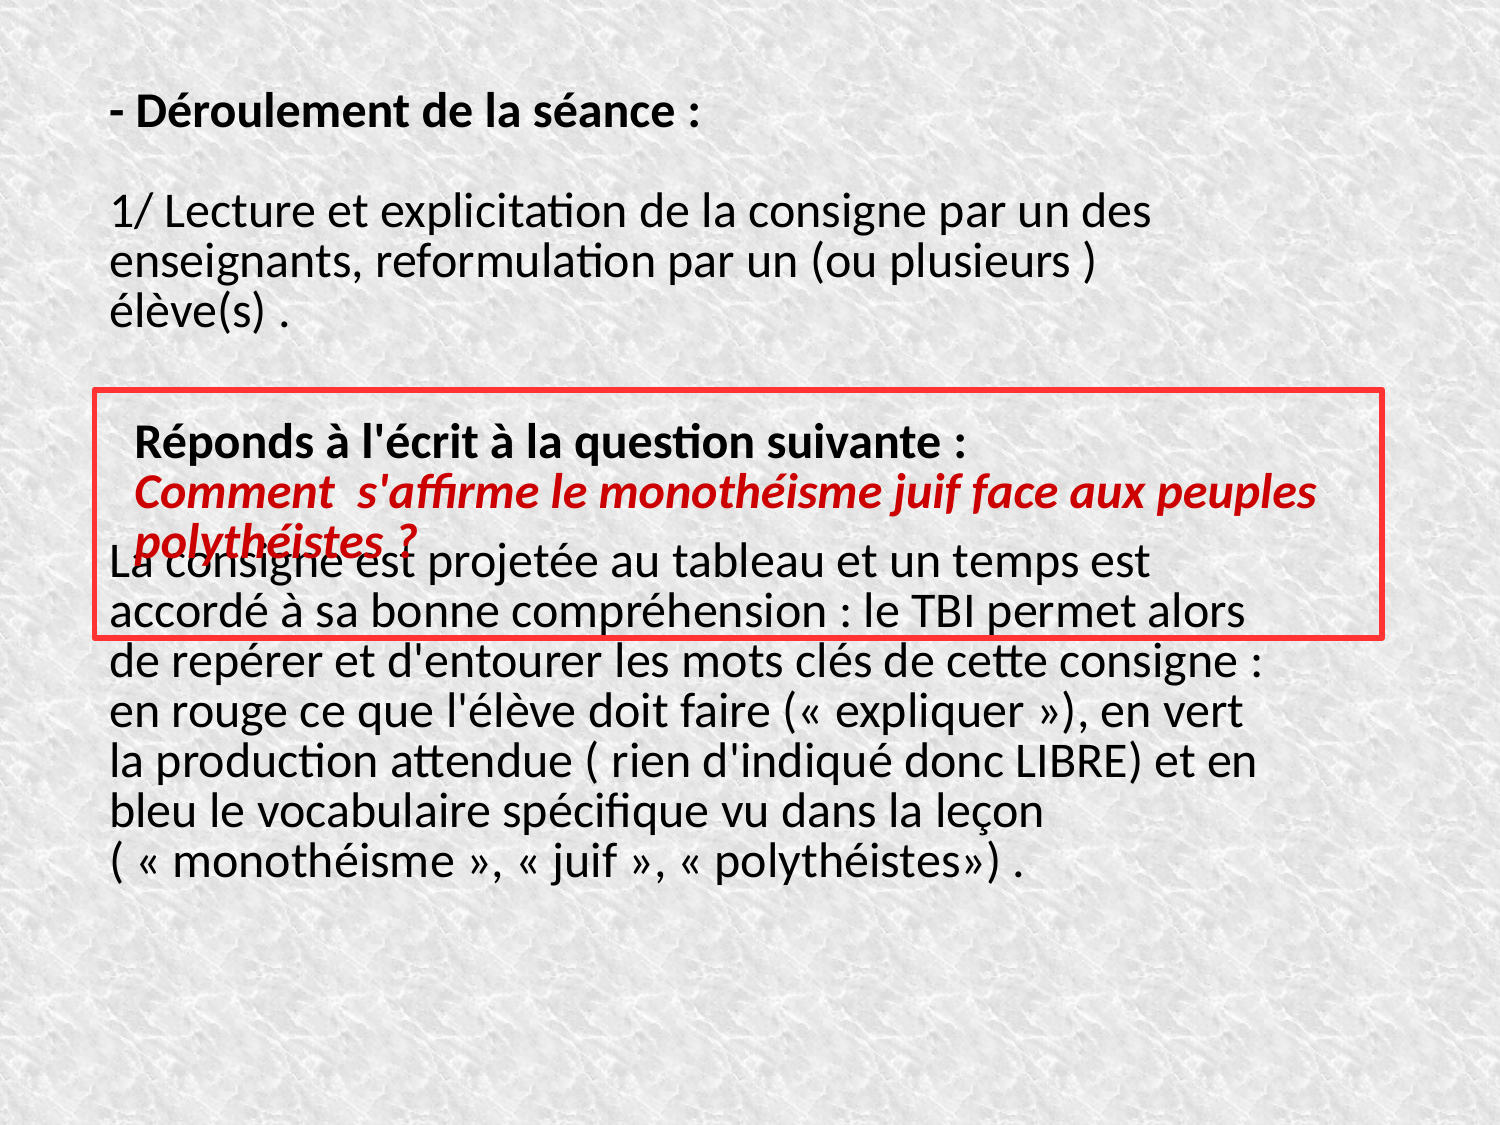

- Déroulement de la séance :
1/ Lecture et explicitation de la consigne par un des enseignants, reformulation par un (ou plusieurs ) élève(s) .
La consigne est projetée au tableau et un temps est accordé à sa bonne compréhension : le TBI permet alors de repérer et d'entourer les mots clés de cette consigne : en rouge ce que l'élève doit faire (« expliquer »), en vert la production attendue ( rien d'indiqué donc LIBRE) et en bleu le vocabulaire spécifique vu dans la leçon ( « monothéisme », « juif », « polythéistes») .
Réponds à l'écrit à la question suivante :
Comment s'affirme le monothéisme juif face aux peuples polythéistes ?